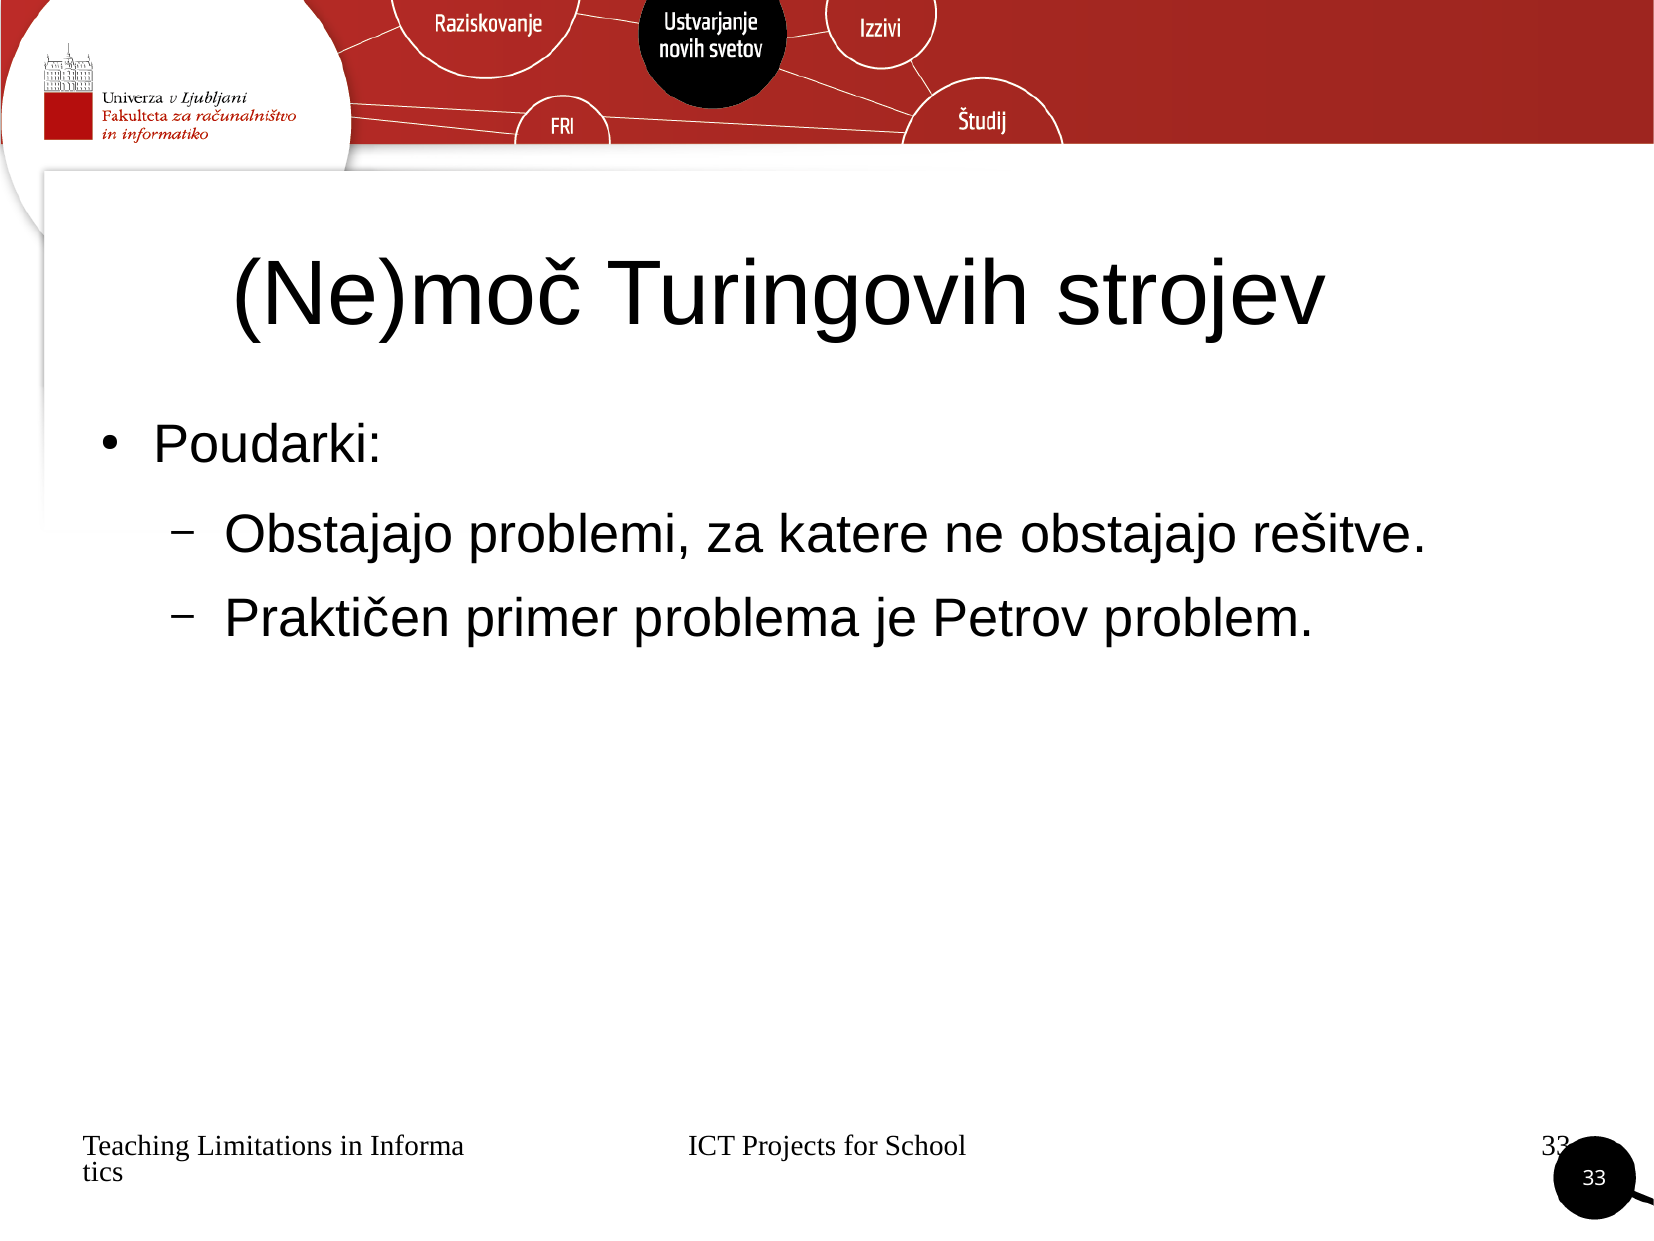

# (Ne)moč Turingovih strojev
Poudarki:
Obstajajo problemi, za katere ne obstajajo rešitve.
Praktičen primer problema je Petrov problem.
Teaching Limitations in Informatics
ICT Projects for School
33